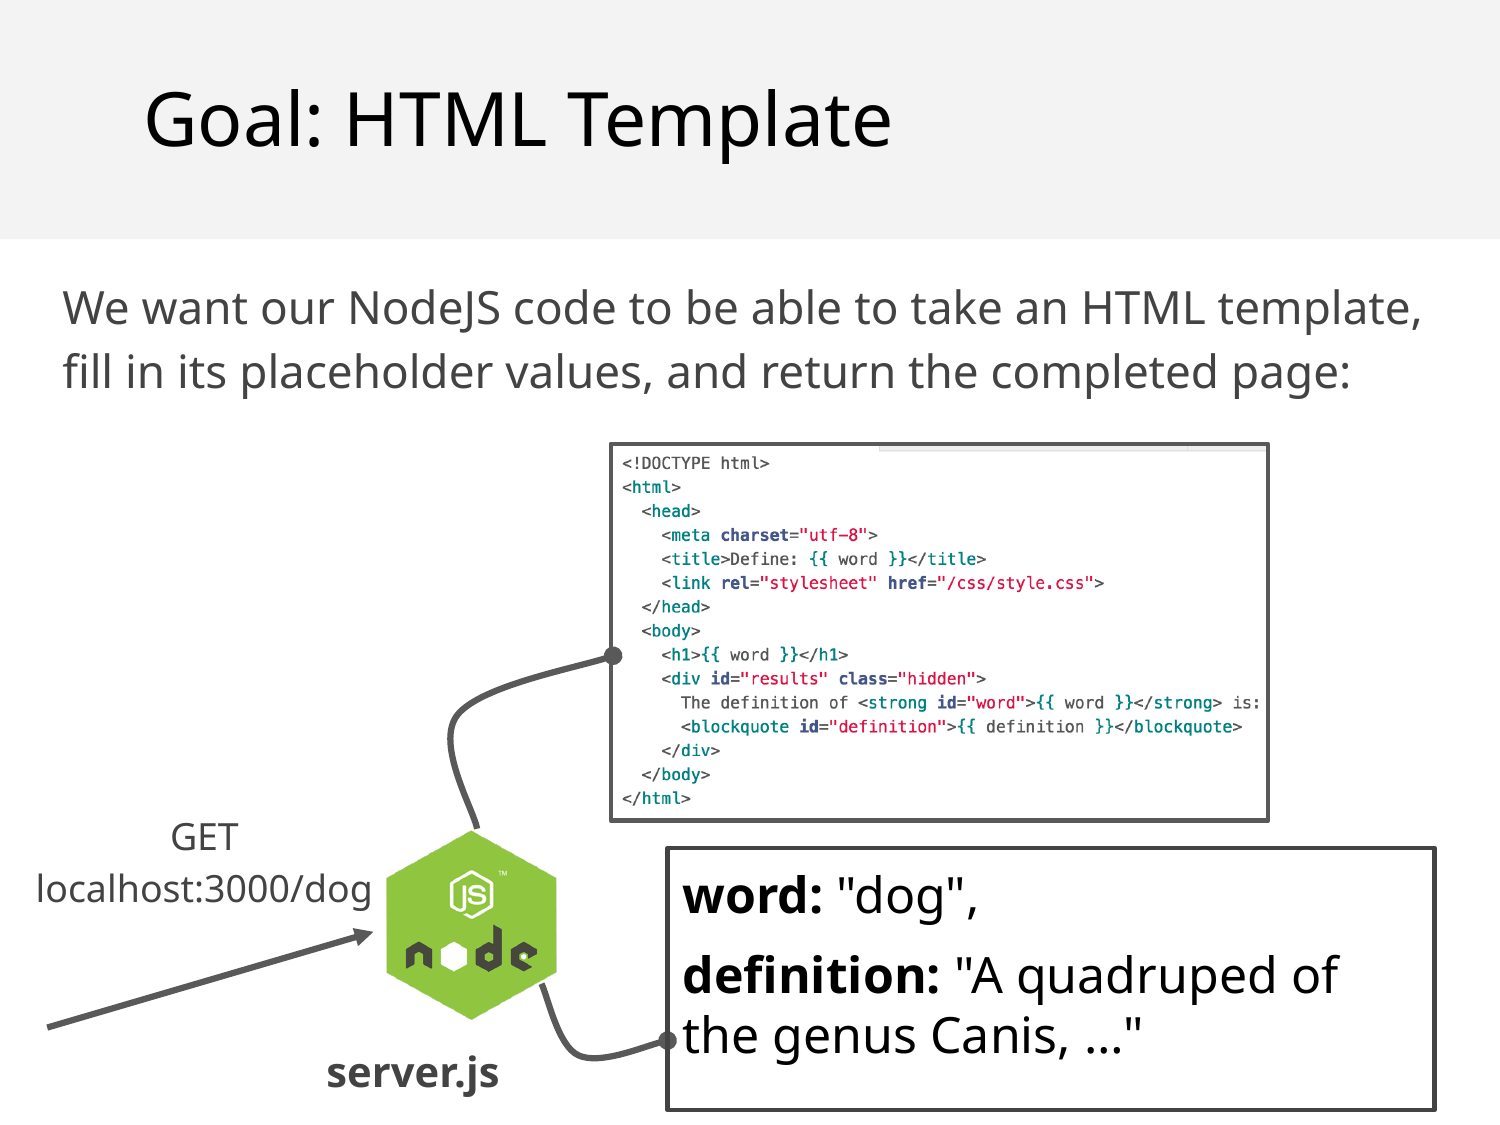

# Goal: HTML Template
We want our NodeJS code to be able to take an HTML template, fill in its placeholder values, and return the completed page:
GET localhost:3000/dog
word: "dog",
definition: "A quadruped of the genus Canis, …"
server.js